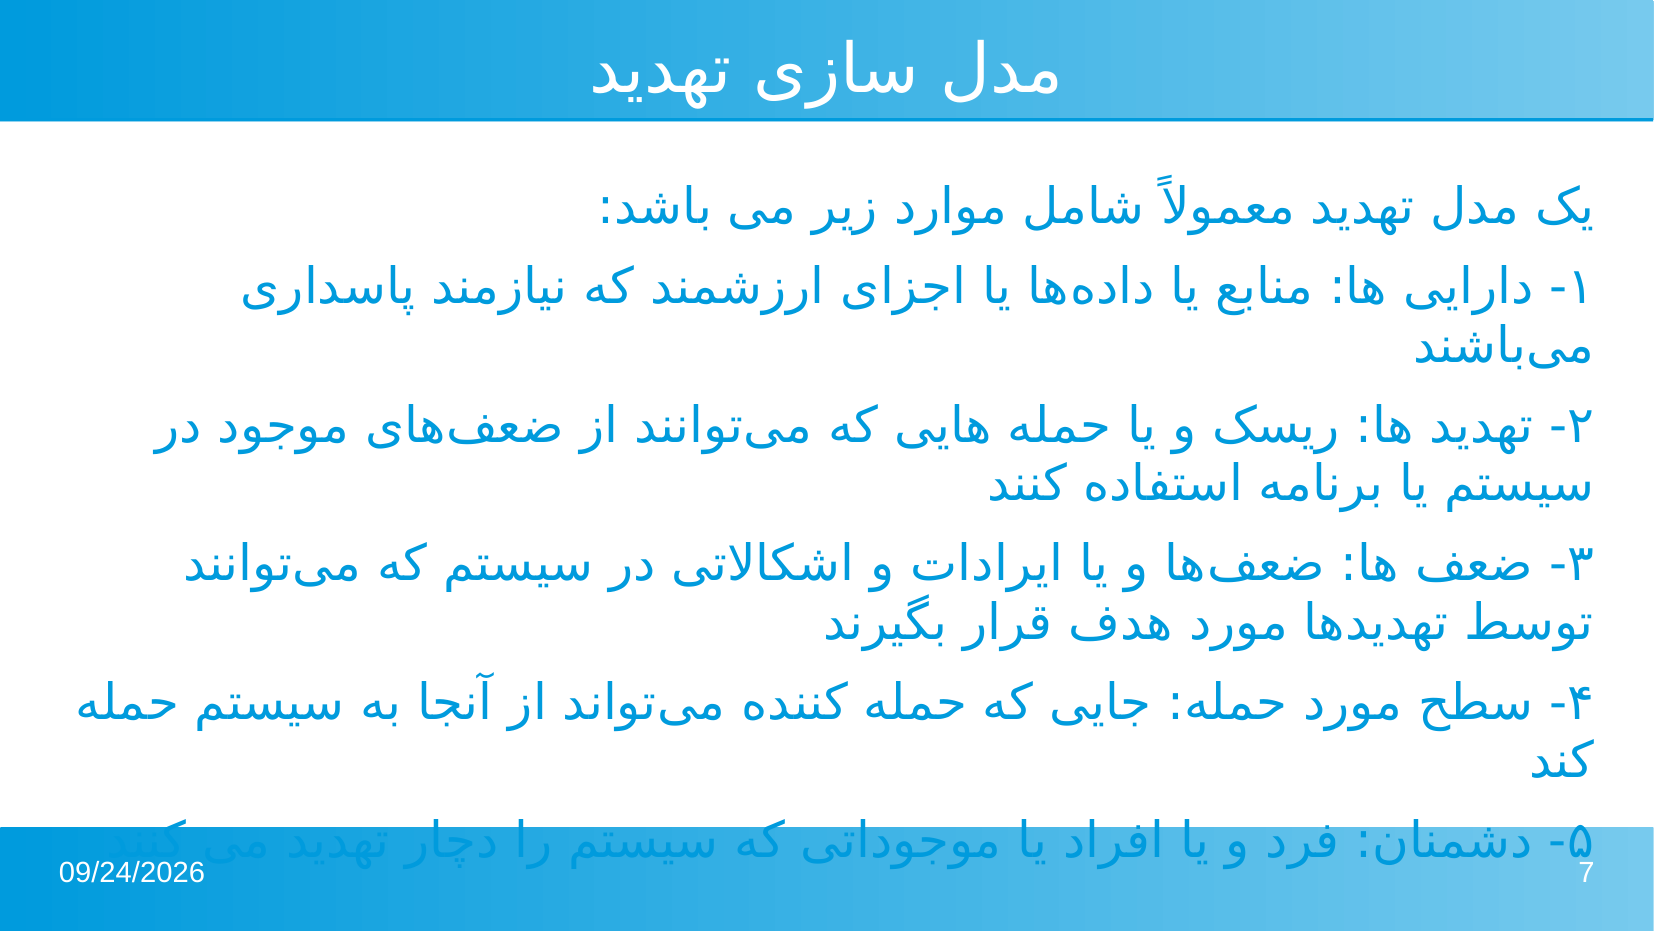

# مدل سازی تهدید
یک مدل تهدید معمولاً شامل موارد زیر می باشد:
۱- دارایی ها: منابع یا داده‌ها یا اجزای ارزشمند که نیازمند پاسداری می‌باشند
۲- تهدید ها: ریسک و یا حمله هایی که می‌توانند از ضعف‌های موجود در سیستم یا برنامه استفاده کنند
۳- ضعف ها: ضعف‌ها و یا ایرادات و اشکالاتی در سیستم که می‌توانند توسط تهدیدها مورد هدف قرار بگیرند
۴- سطح مورد حمله: جایی که حمله کننده می‌تواند از آنجا به سیستم حمله کند
۵- دشمنان: فرد و یا افراد یا موجوداتی که سیستم را دچار تهدید می کنند
7